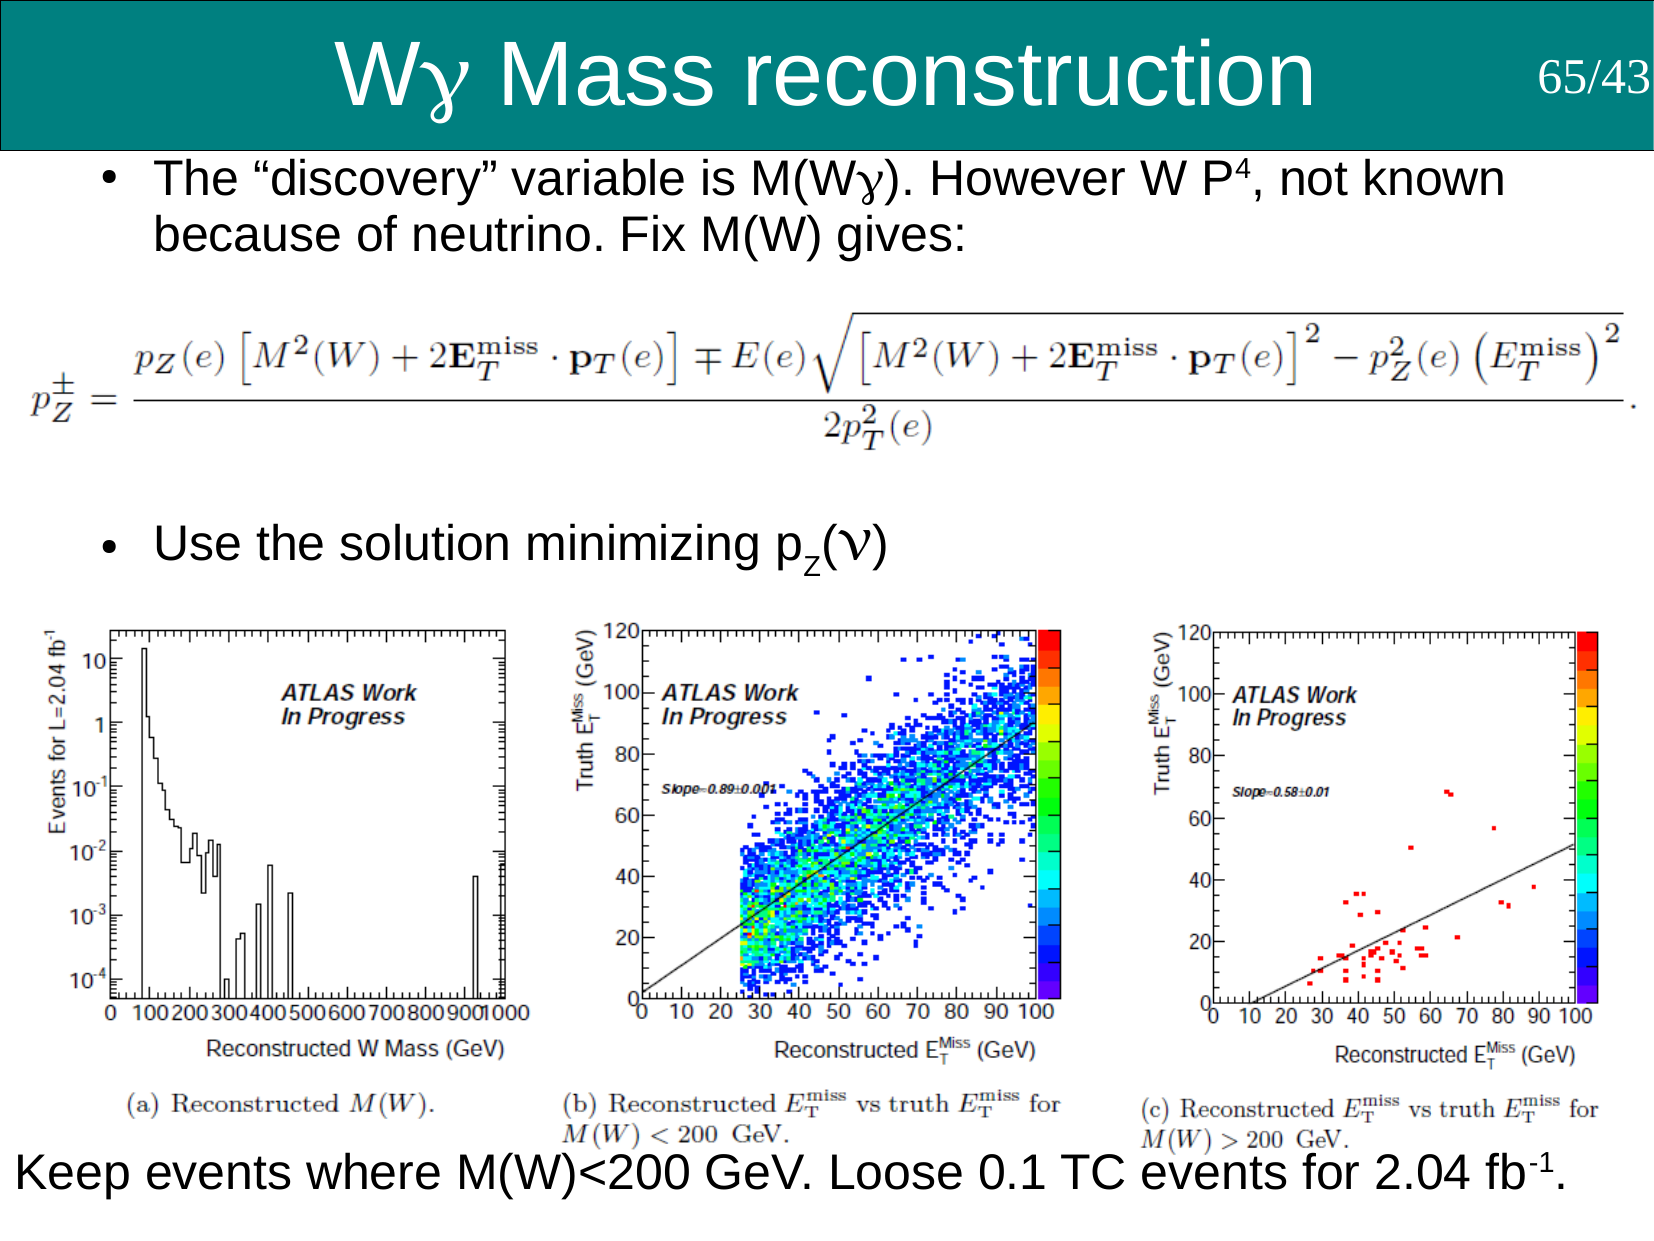

# W Mass reconstruction
65
The “discovery” variable is M(W). However W P4, not known because of neutrino. Fix M(W) gives:
Use the solution minimizing pZ()
Keep events where M(W)<200 GeV. Loose 0.1 TC events for 2.04 fb-1.